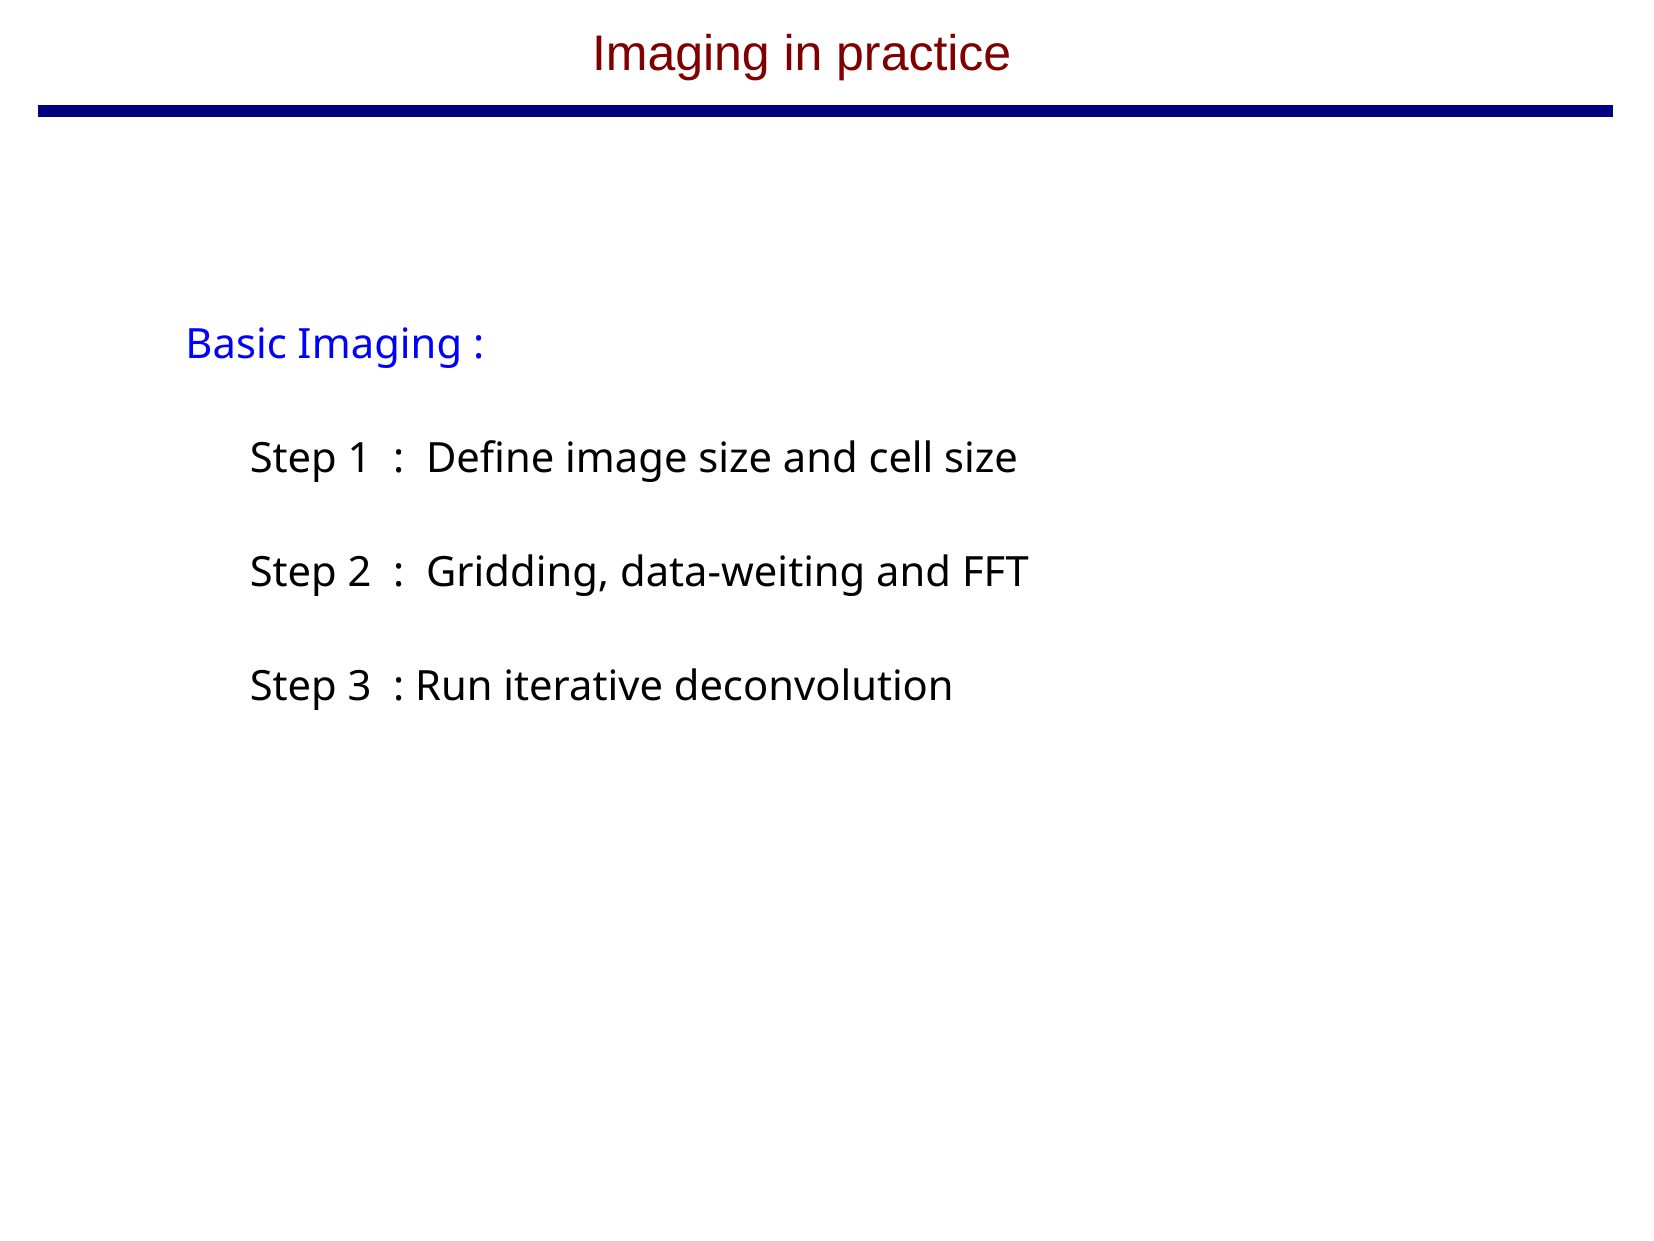

Imaging in practice
Basic Imaging :
 Step 1 : Define image size and cell size
 Step 2 : Gridding, data-weiting and FFT
 Step 3 : Run iterative deconvolution